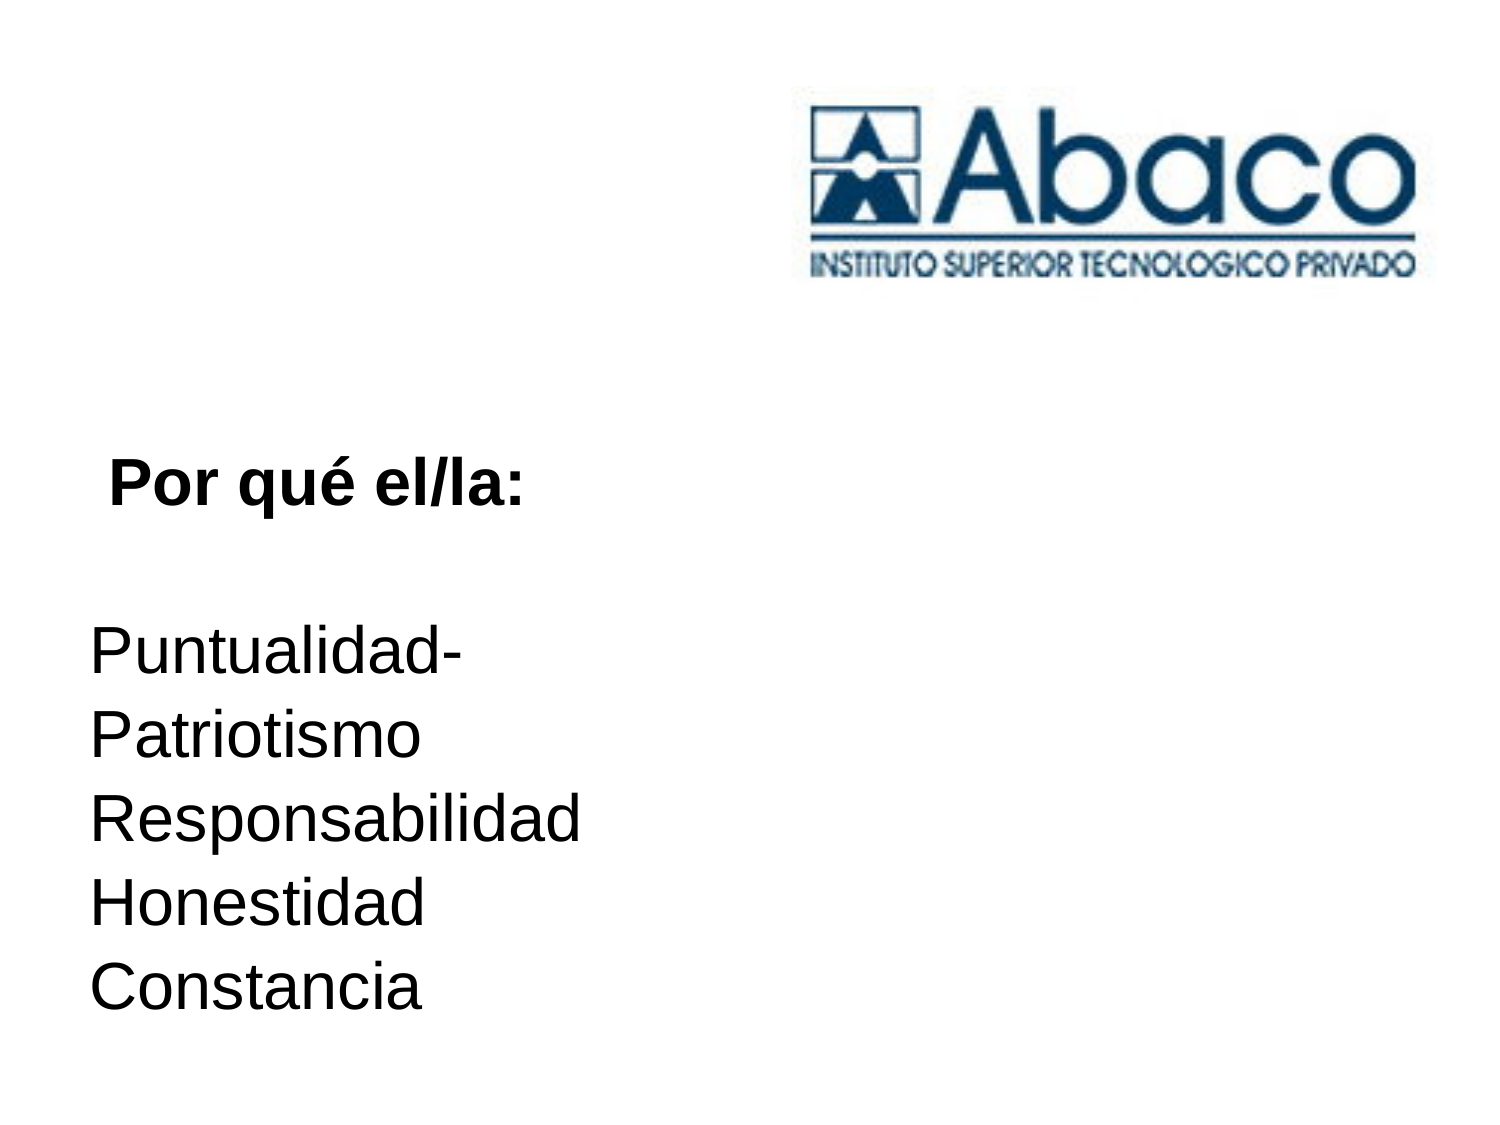

# Por qué el/la:
Puntualidad-
Patriotismo
Responsabilidad
Honestidad
Constancia